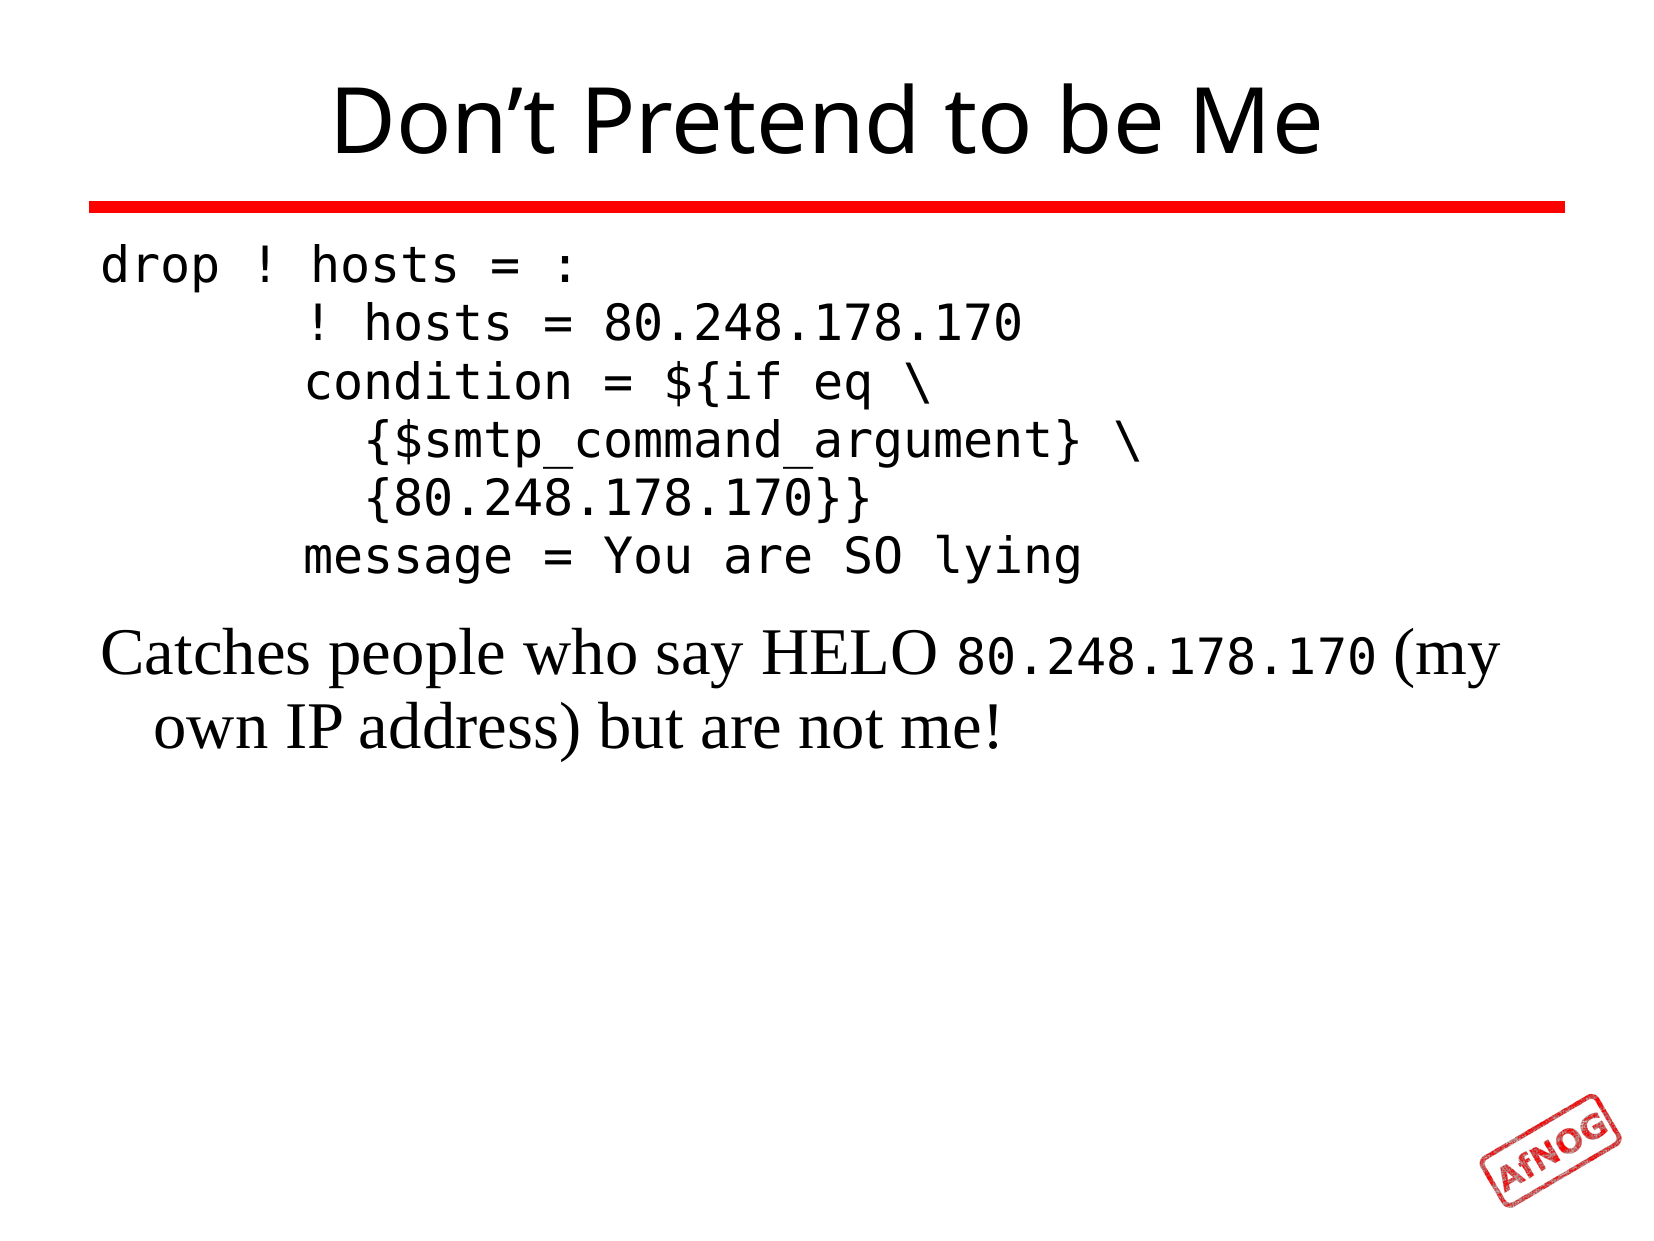

# Don’t Pretend to be Me
drop ! hosts = :
 ! hosts = 80.248.178.170
 condition = ${if eq \
 {$smtp_command_argument} \
 {80.248.178.170}}
 message = You are SO lying
Catches people who say HELO 80.248.178.170 (my own IP address) but are not me!